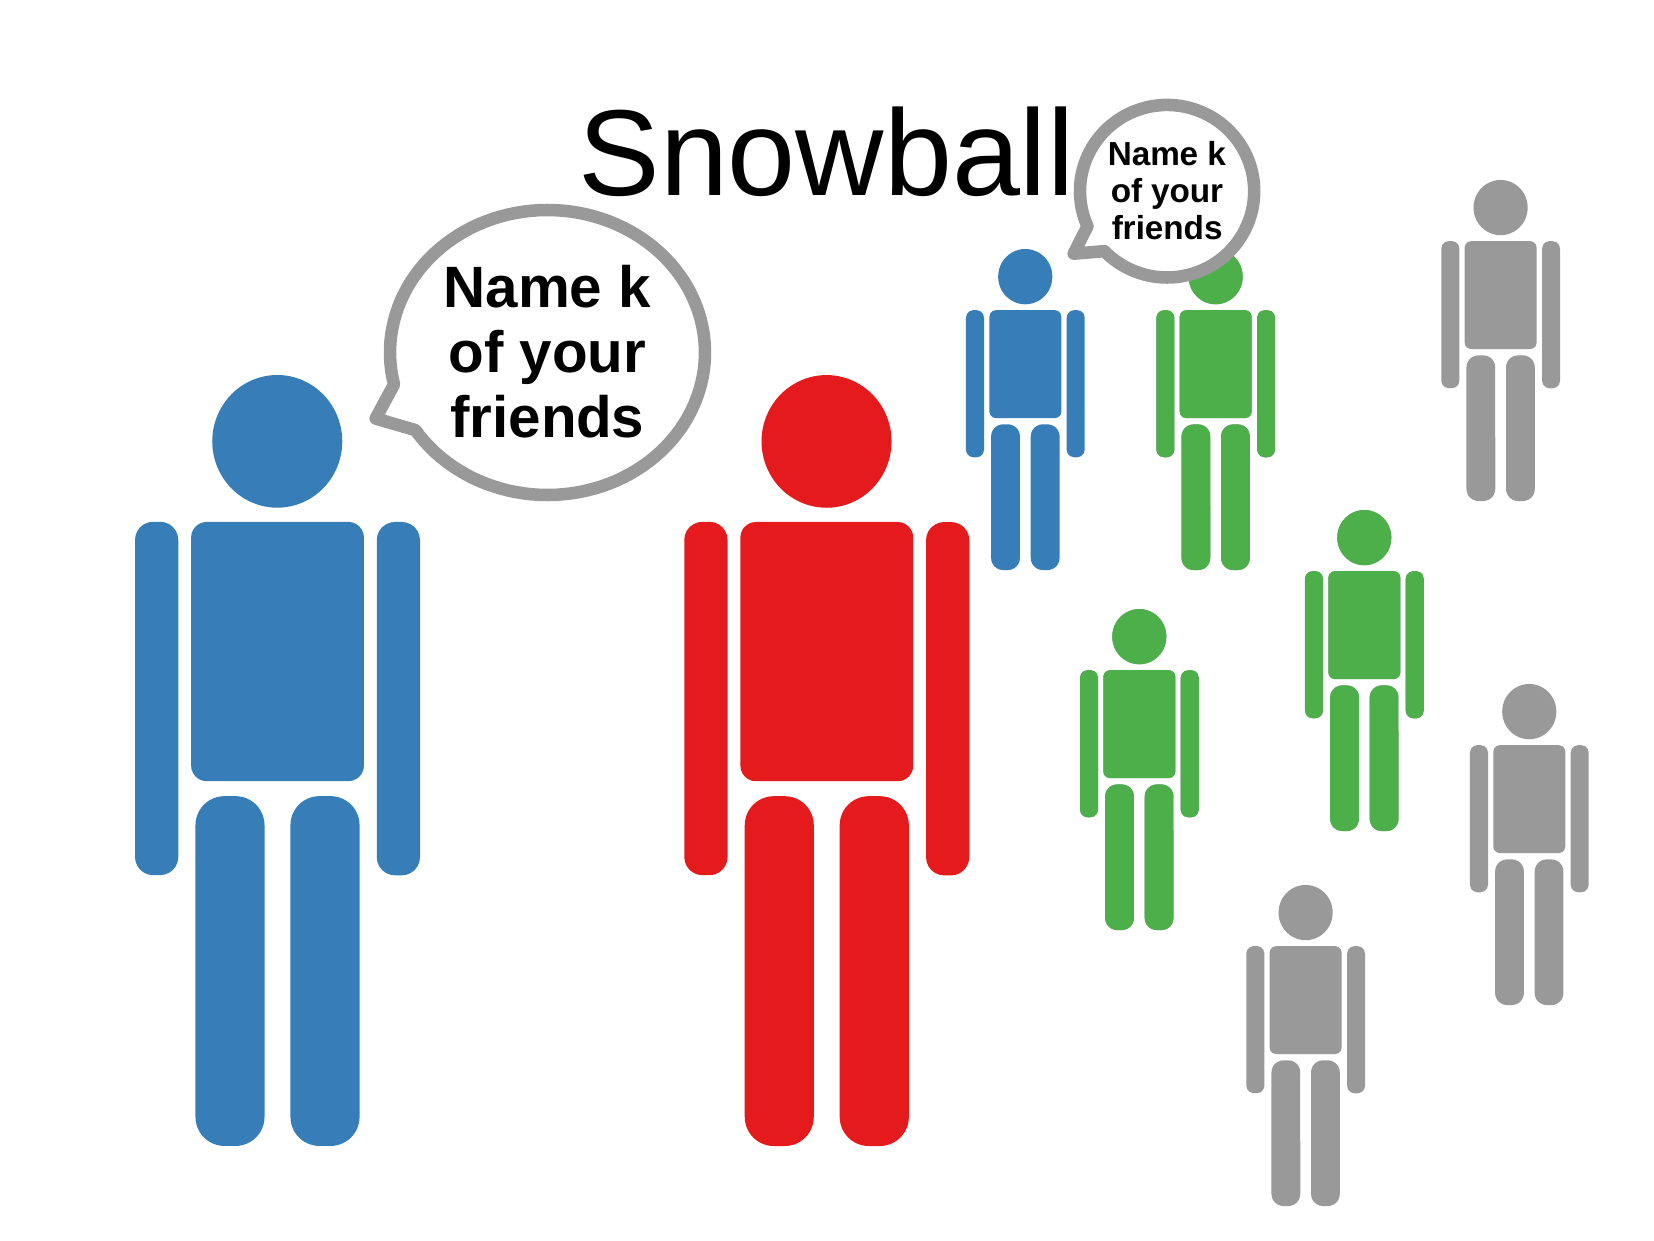

# Snowball
Name k
of your
friends
Name k
of your
friends